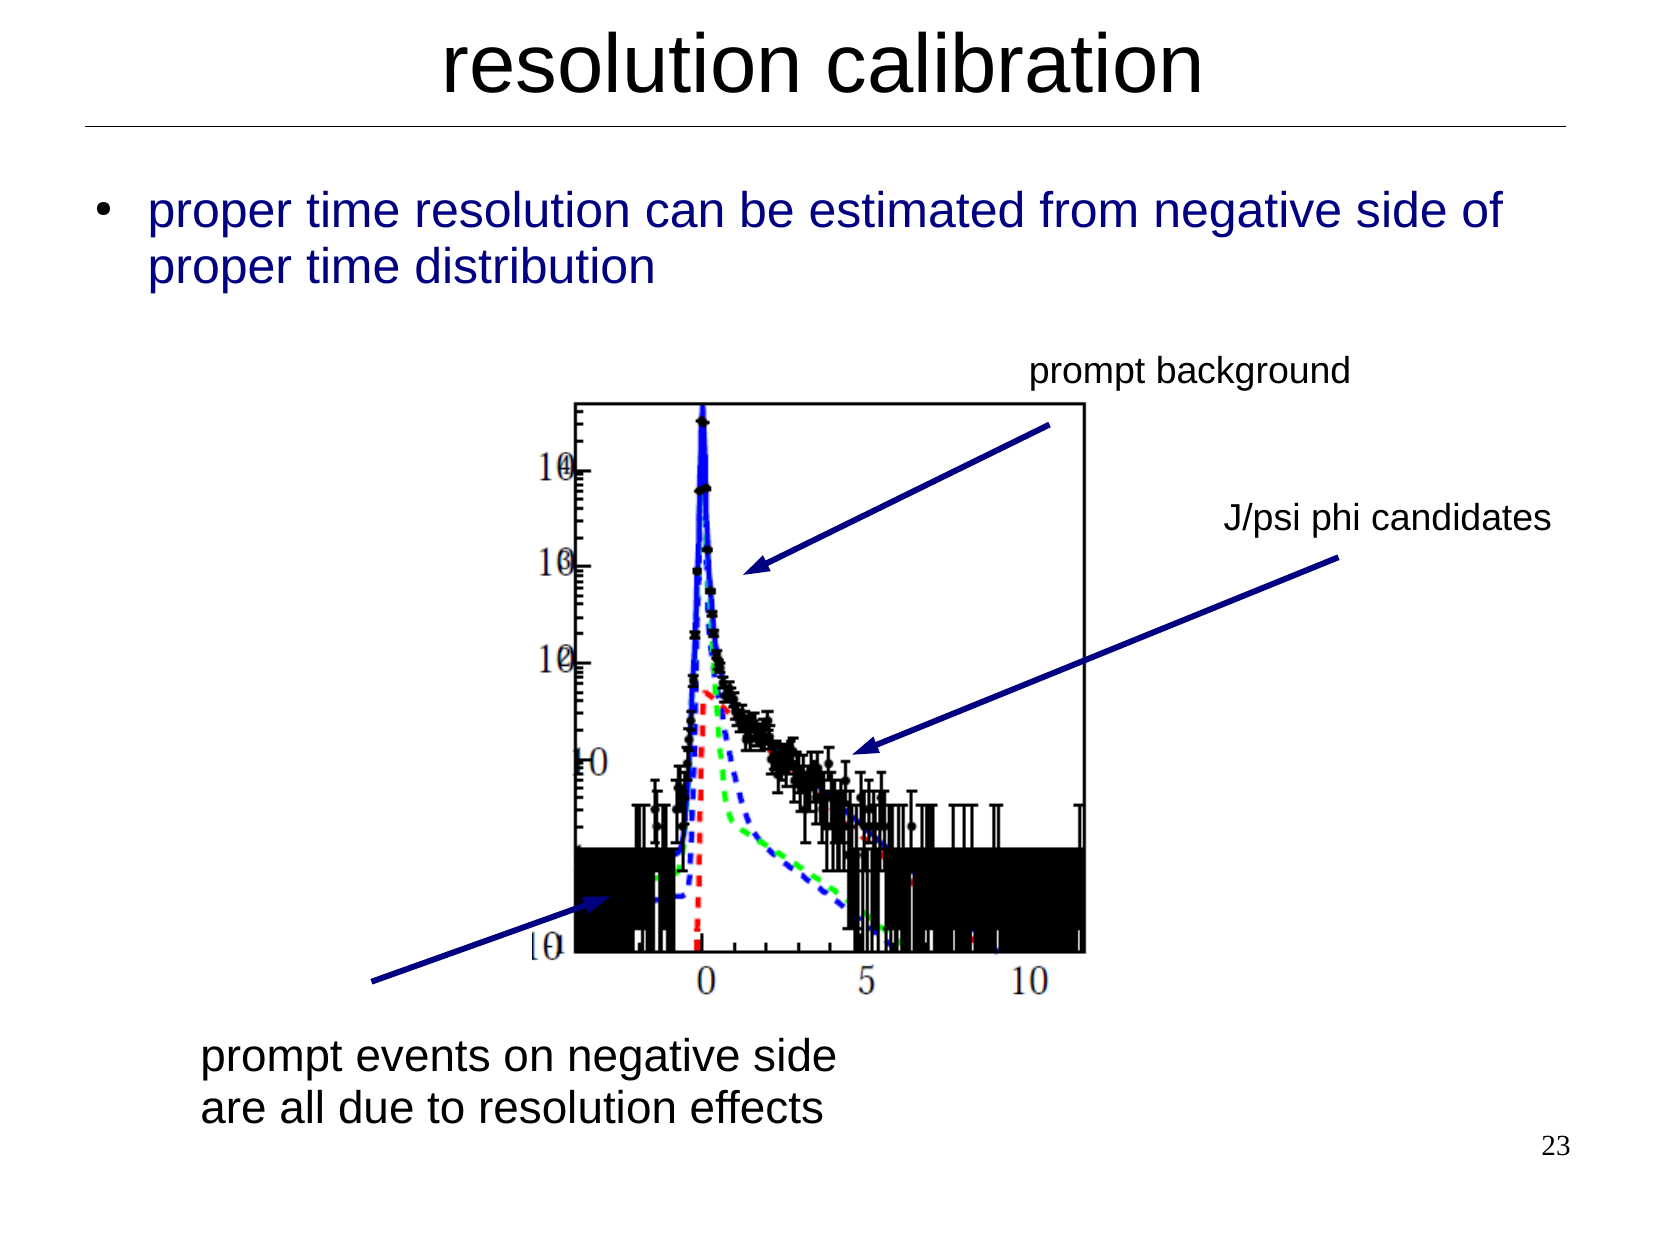

# resolution calibration
proper time resolution can be estimated from negative side of proper time distribution
prompt background
J/psi phi candidates
prompt events on negative side
are all due to resolution effects
23